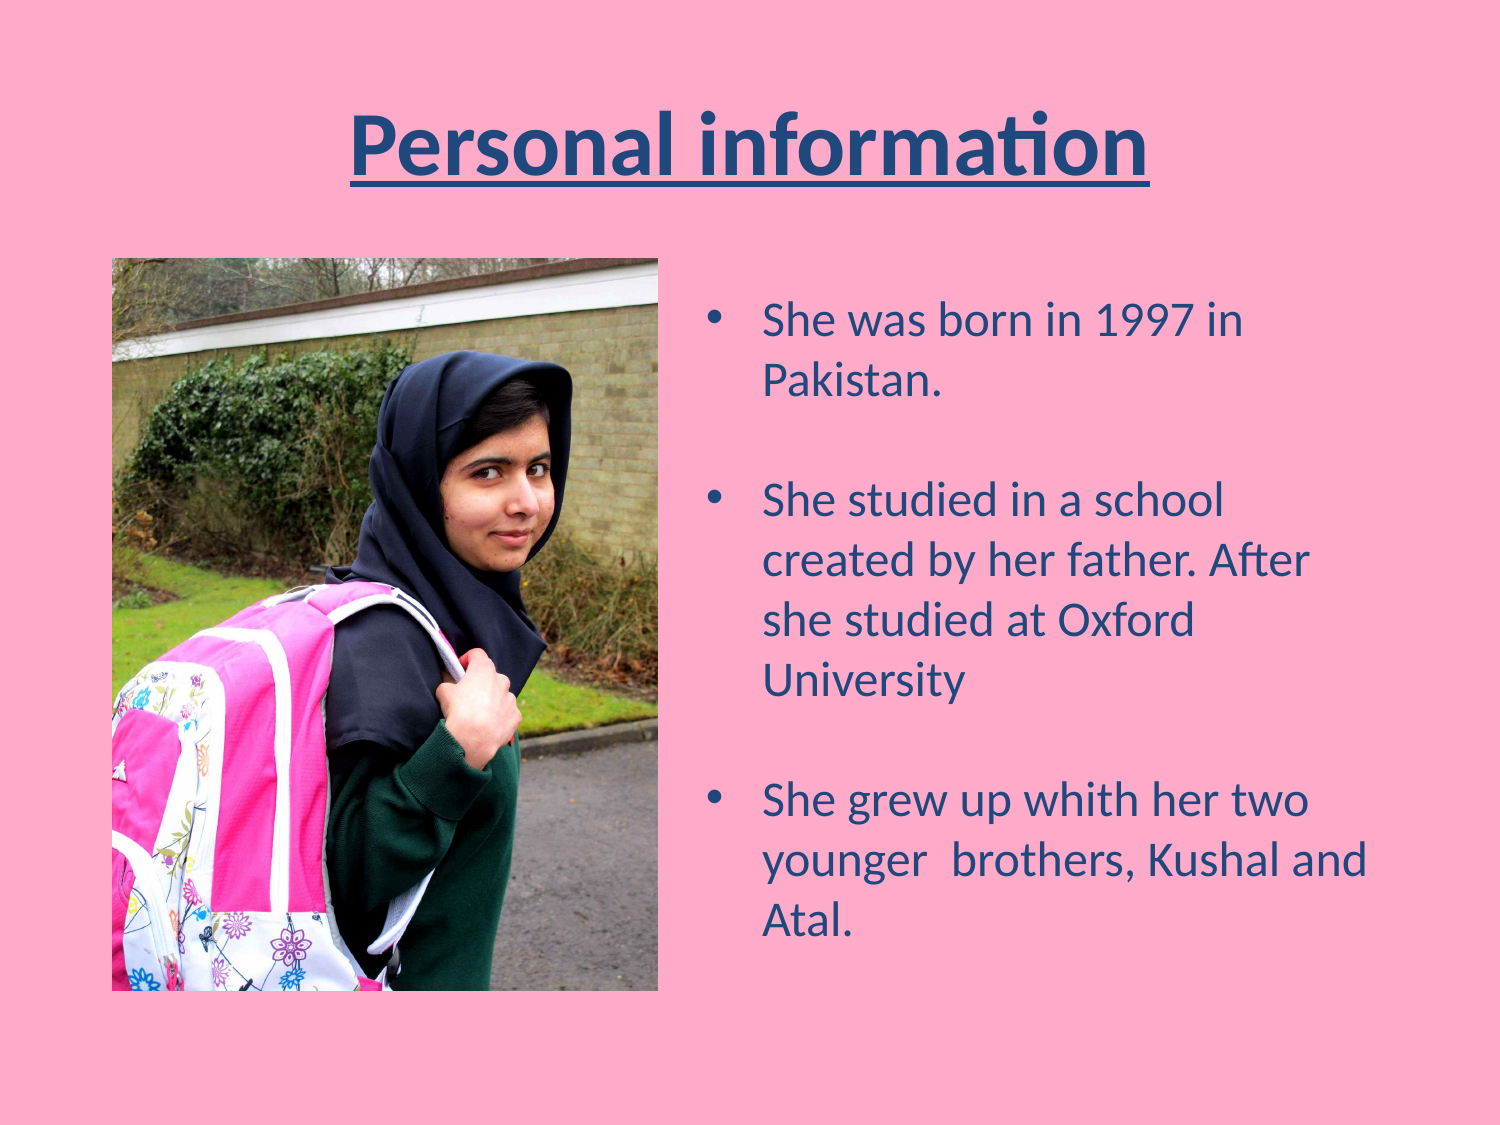

# Personal information
She was born in 1997 in Pakistan.
She studied in a school created by her father. After she studied at Oxford University
She grew up whith her two younger brothers, Kushal and Atal.